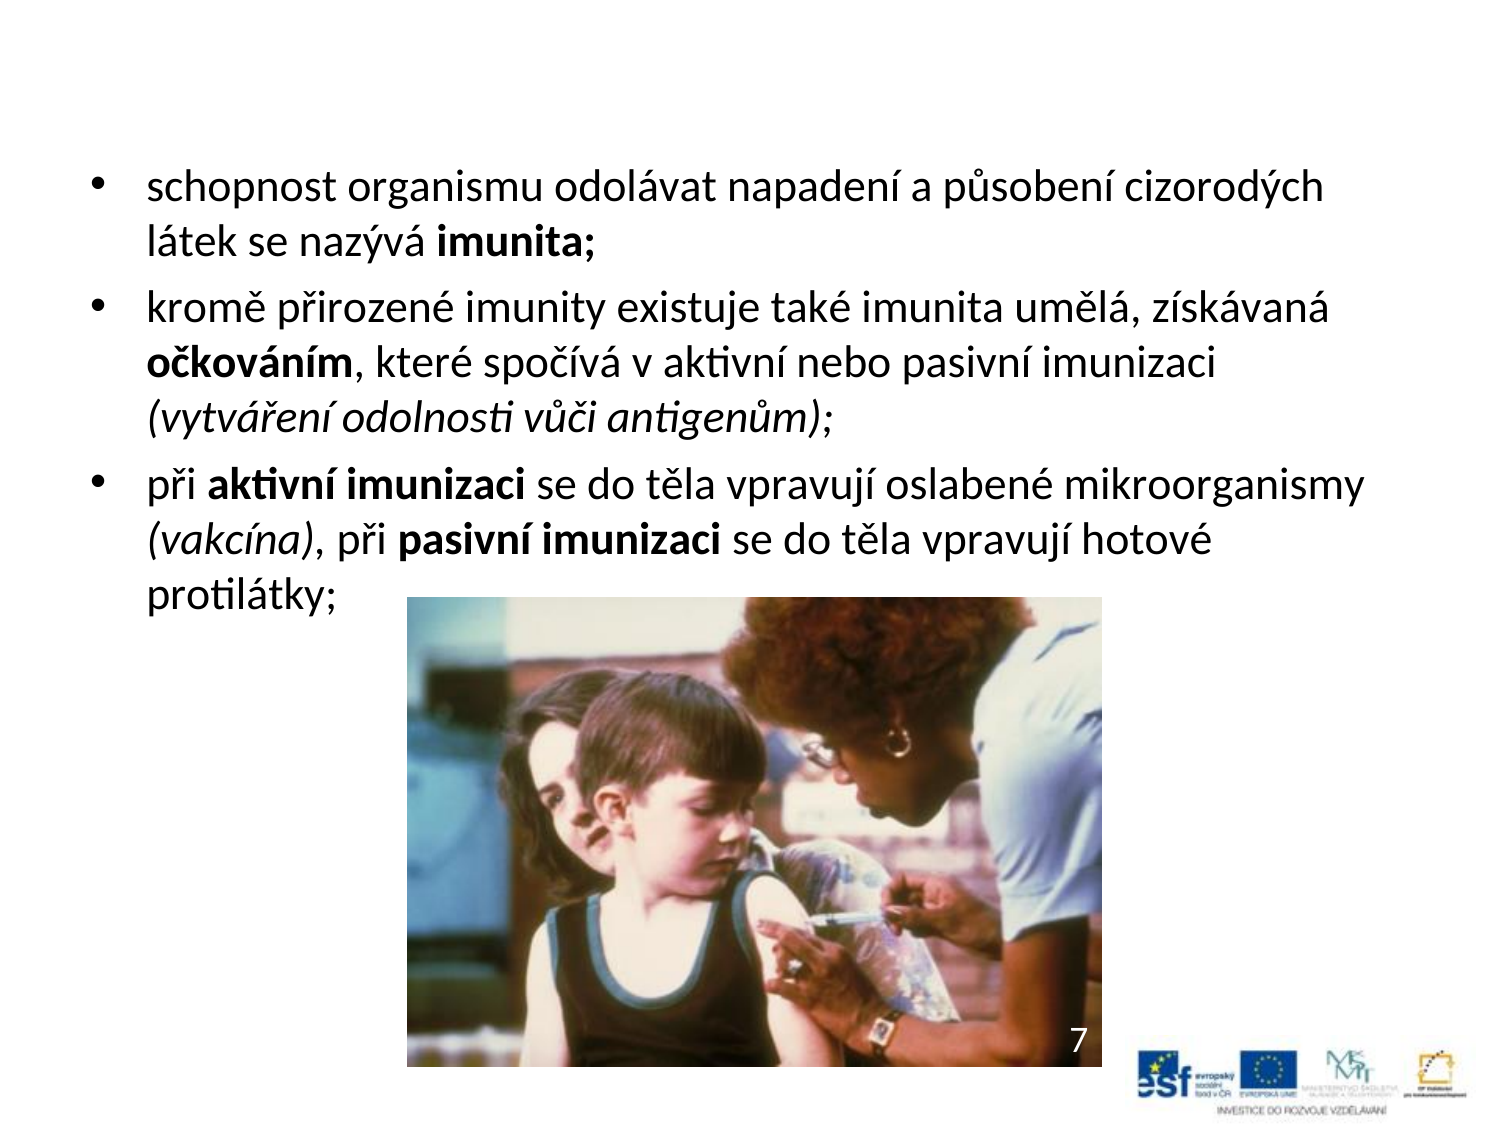

# schopnost organismu odolávat napadení a působení cizorodých látek se nazývá imunita;
kromě přirozené imunity existuje také imunita umělá, získávaná očkováním, které spočívá v aktivní nebo pasivní imunizaci (vytváření odolnosti vůči antigenům);
při aktivní imunizaci se do těla vpravují oslabené mikroorganismy (vakcína), při pasivní imunizaci se do těla vpravují hotové protilátky;
7